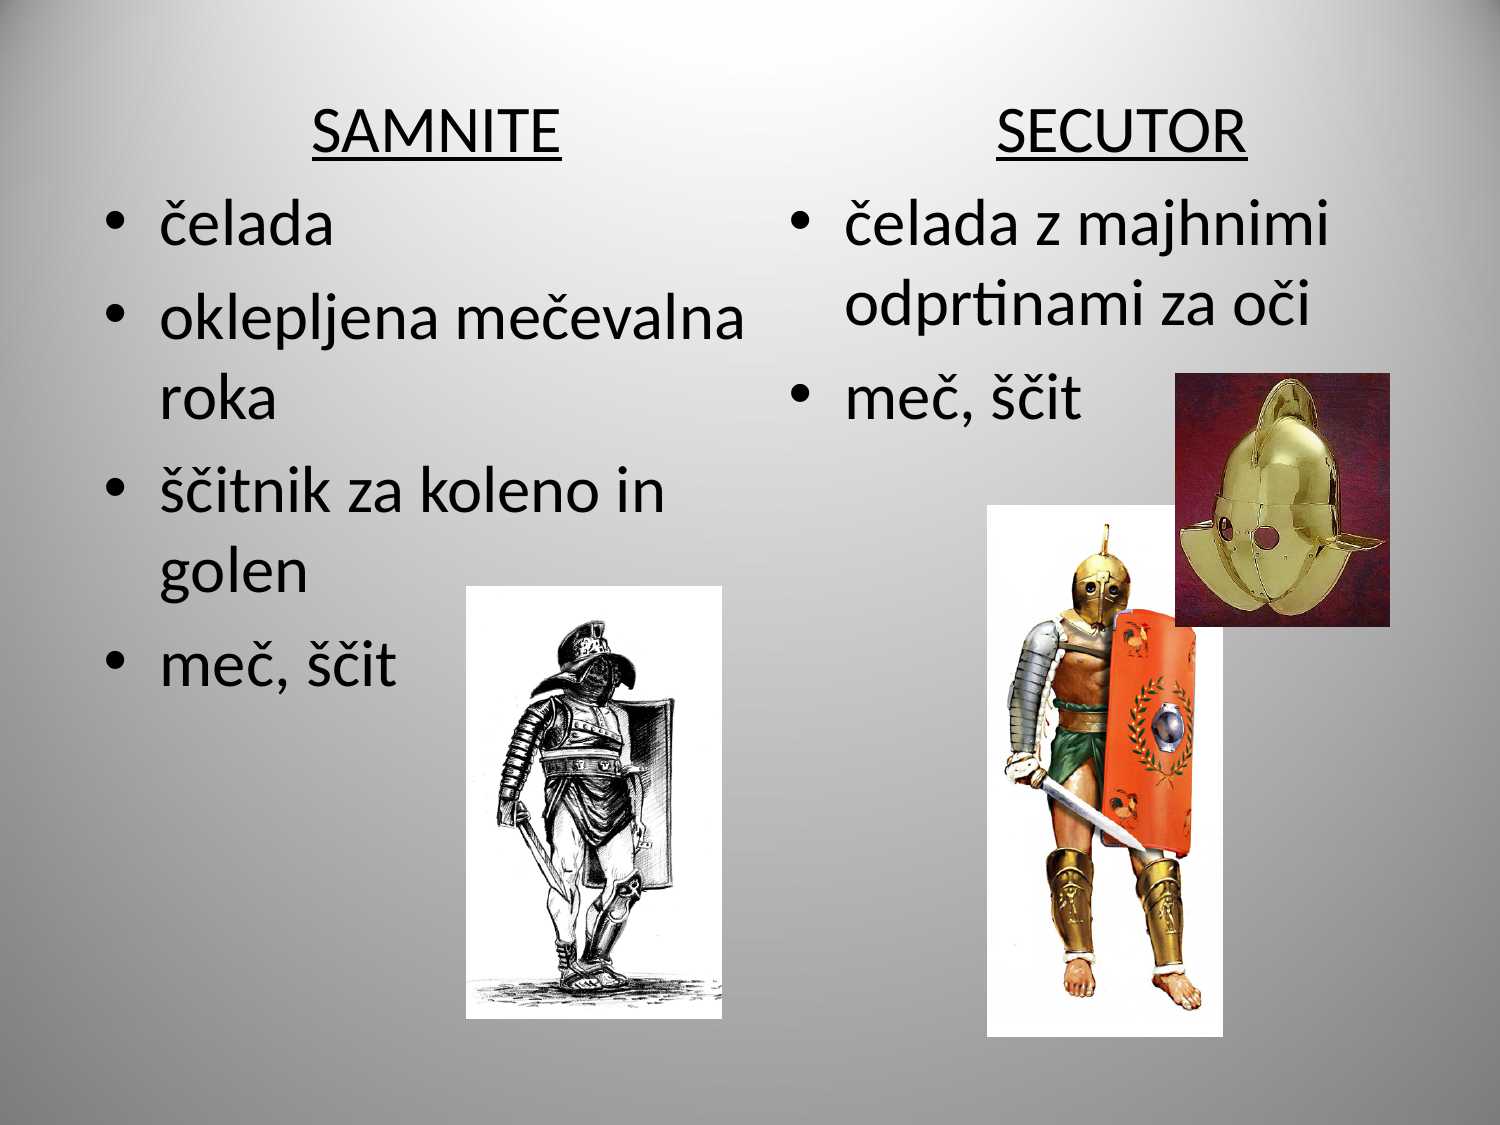

# SAMNITE
čelada
oklepljena mečevalna roka
ščitnik za koleno in golen
meč, ščit
SECUTOR
čelada z majhnimi odprtinami za oči
meč, ščit